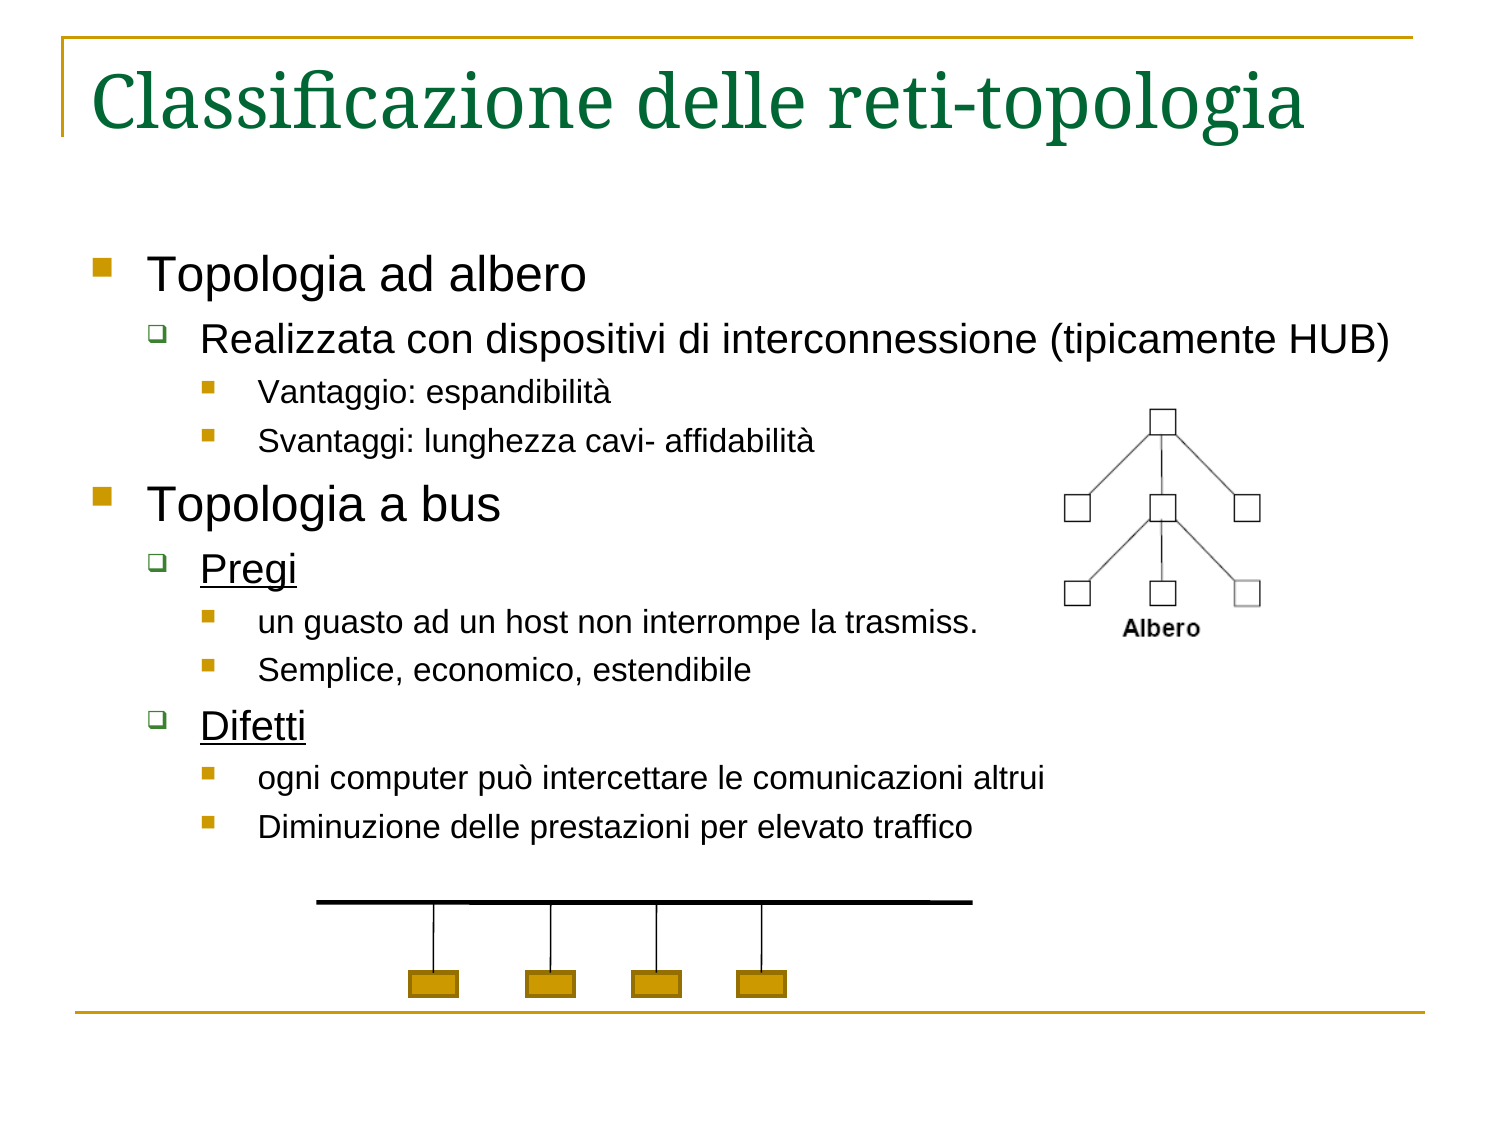

# Classificazione delle reti-topologia
Topologia ad albero
Realizzata con dispositivi di interconnessione (tipicamente HUB)
Vantaggio: espandibilità
Svantaggi: lunghezza cavi- affidabilità
Topologia a bus
Pregi
un guasto ad un host non interrompe la trasmiss.
Semplice, economico, estendibile
Difetti
ogni computer può intercettare le comunicazioni altrui
Diminuzione delle prestazioni per elevato traffico